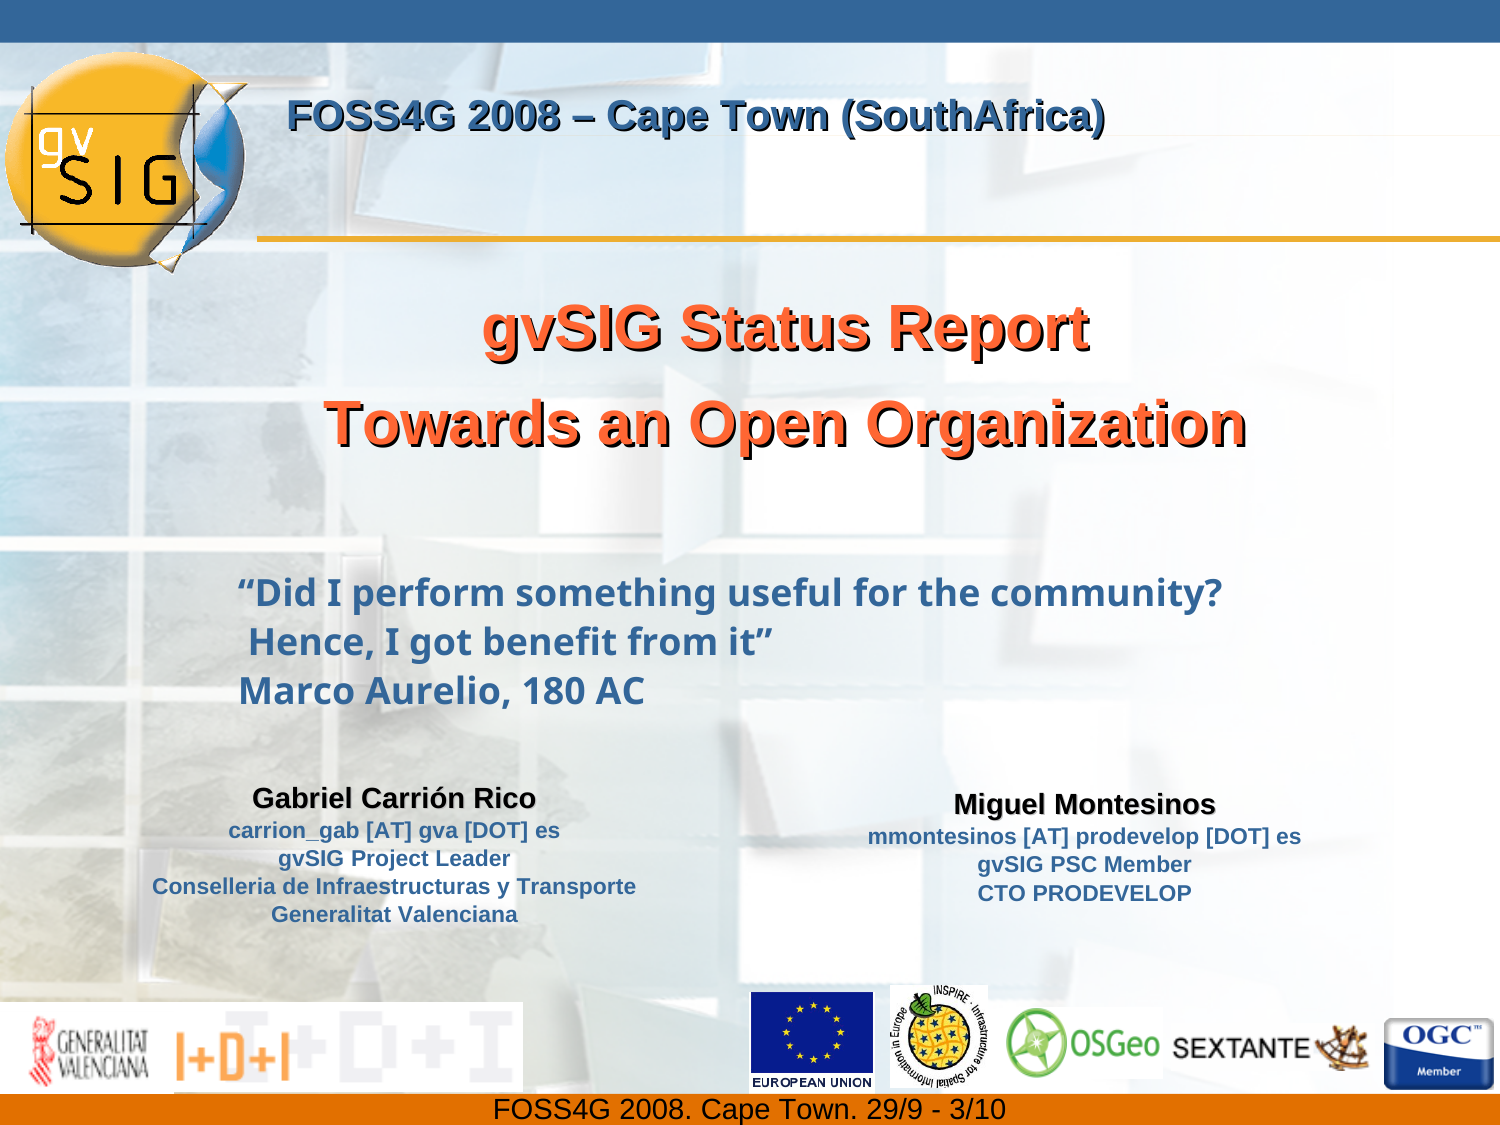

FOSS4G 2008 – Cape Town (SouthAfrica)
gvSIG Status Report
Towards an Open Organization
“Did I perform something useful for the community?
 Hence, I got benefit from it”
Marco Aurelio, 180 AC
Gabriel Carrión Rico
carrion_gab [AT] gva [DOT] es
gvSIG Project Leader
Conselleria de Infraestructuras y Transporte
Generalitat Valenciana
Miguel Montesinos
mmontesinos [AT] prodevelop [DOT] es
gvSIG PSC Member
CTO PRODEVELOP